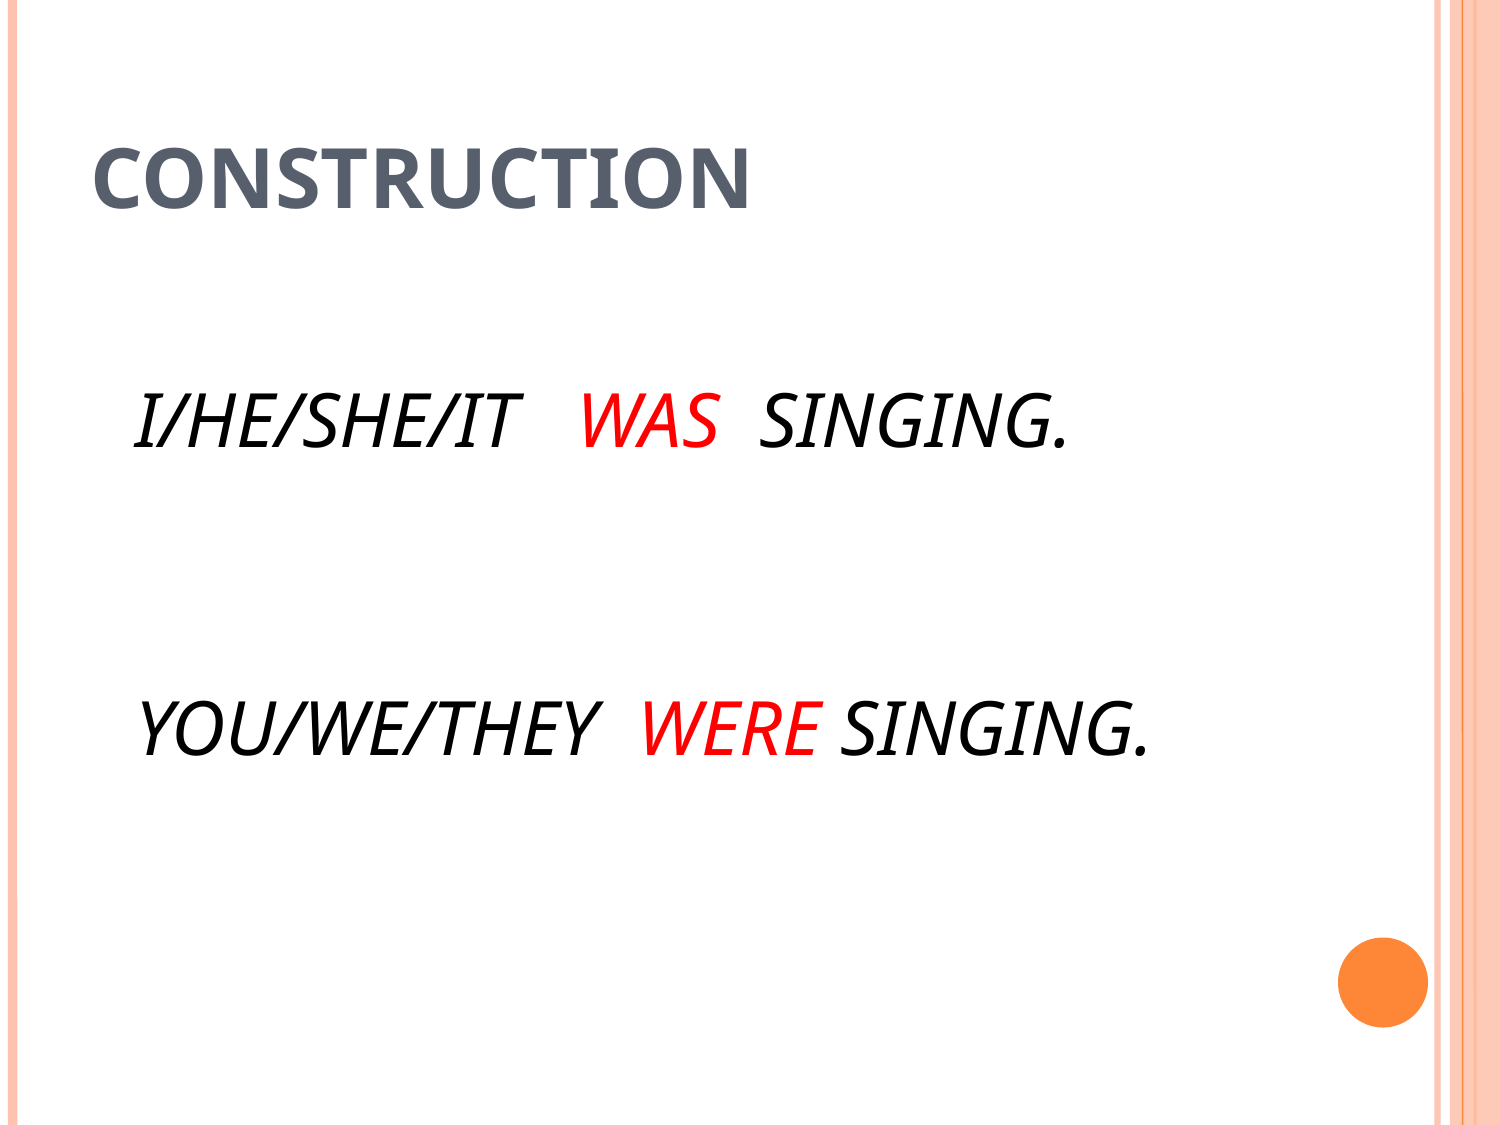

# CONSTRUCTION
I/HE/SHE/IT WAS SINGING.
YOU/WE/THEY WERE SINGING.